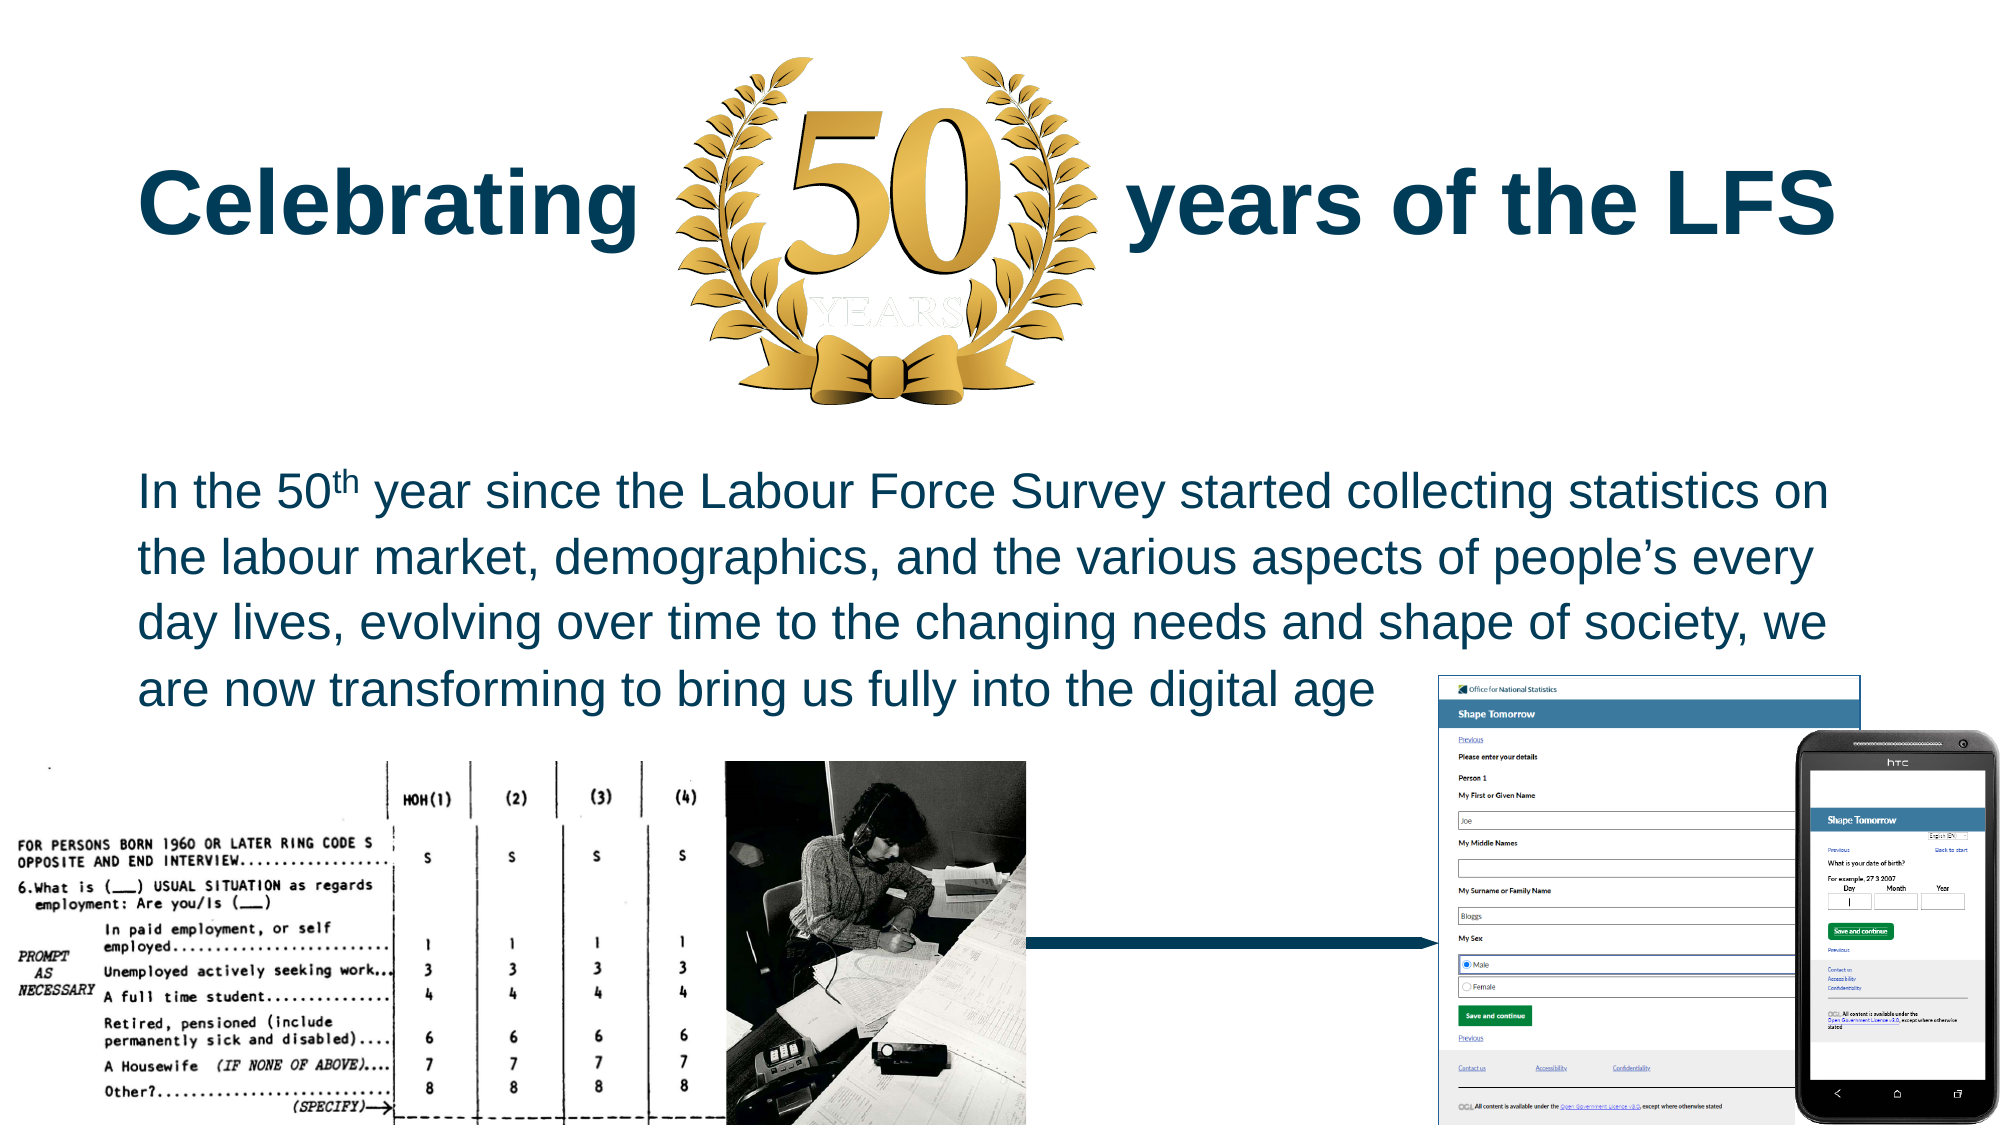

# Celebrating years of the LFS
In the 50th year since the Labour Force Survey started collecting statistics on the labour market, demographics, and the various aspects of people’s every day lives, evolving over time to the changing needs and shape of society, we are now transforming to bring us fully into the digital age